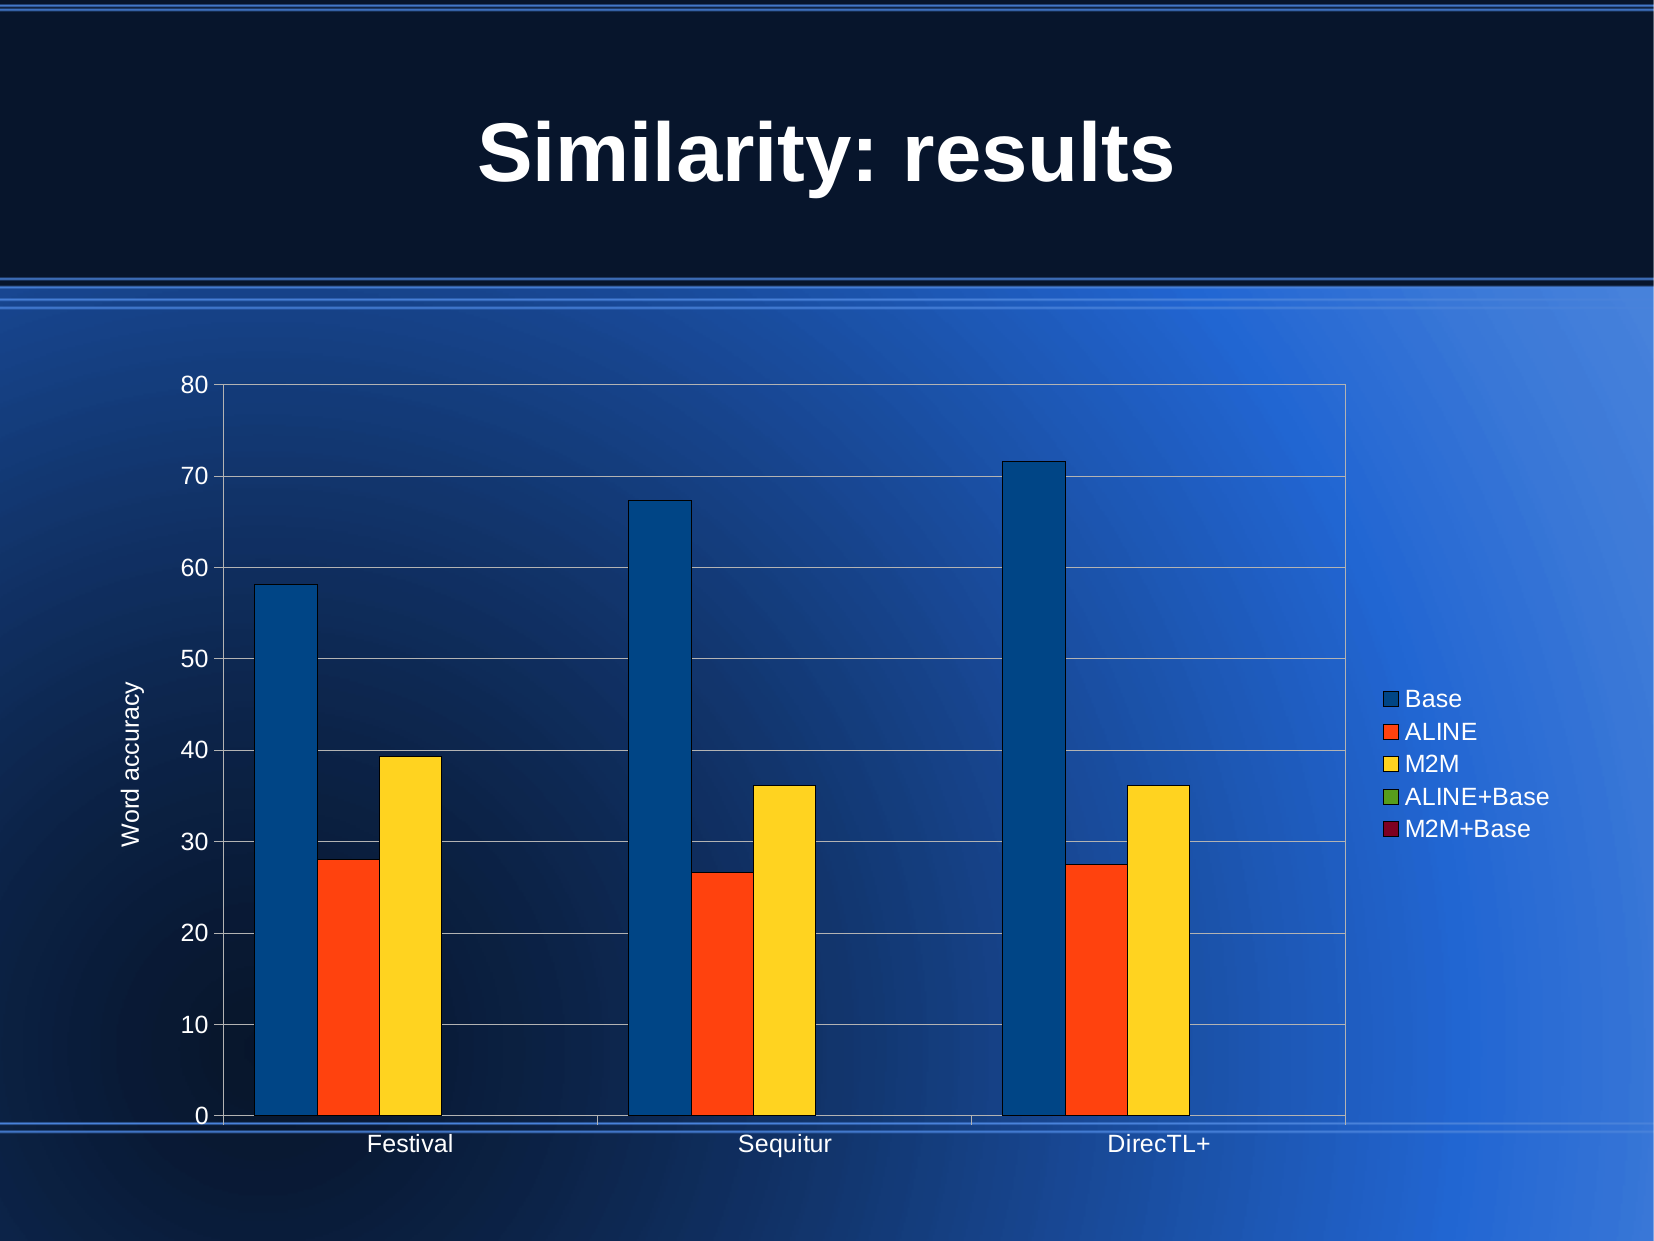

# Similarity: results
### Chart
| Category | Base | ALINE | M2M | ALINE+Base | M2M+Base |
|---|---|---|---|---|---|
| Festival | 58.1 | 28.0 | 39.3 | None | None |
| Sequitur | 67.3 | 26.6 | 36.2 | None | None |
| DirecTL+ | 71.6 | 27.5 | 36.2 | None | None |